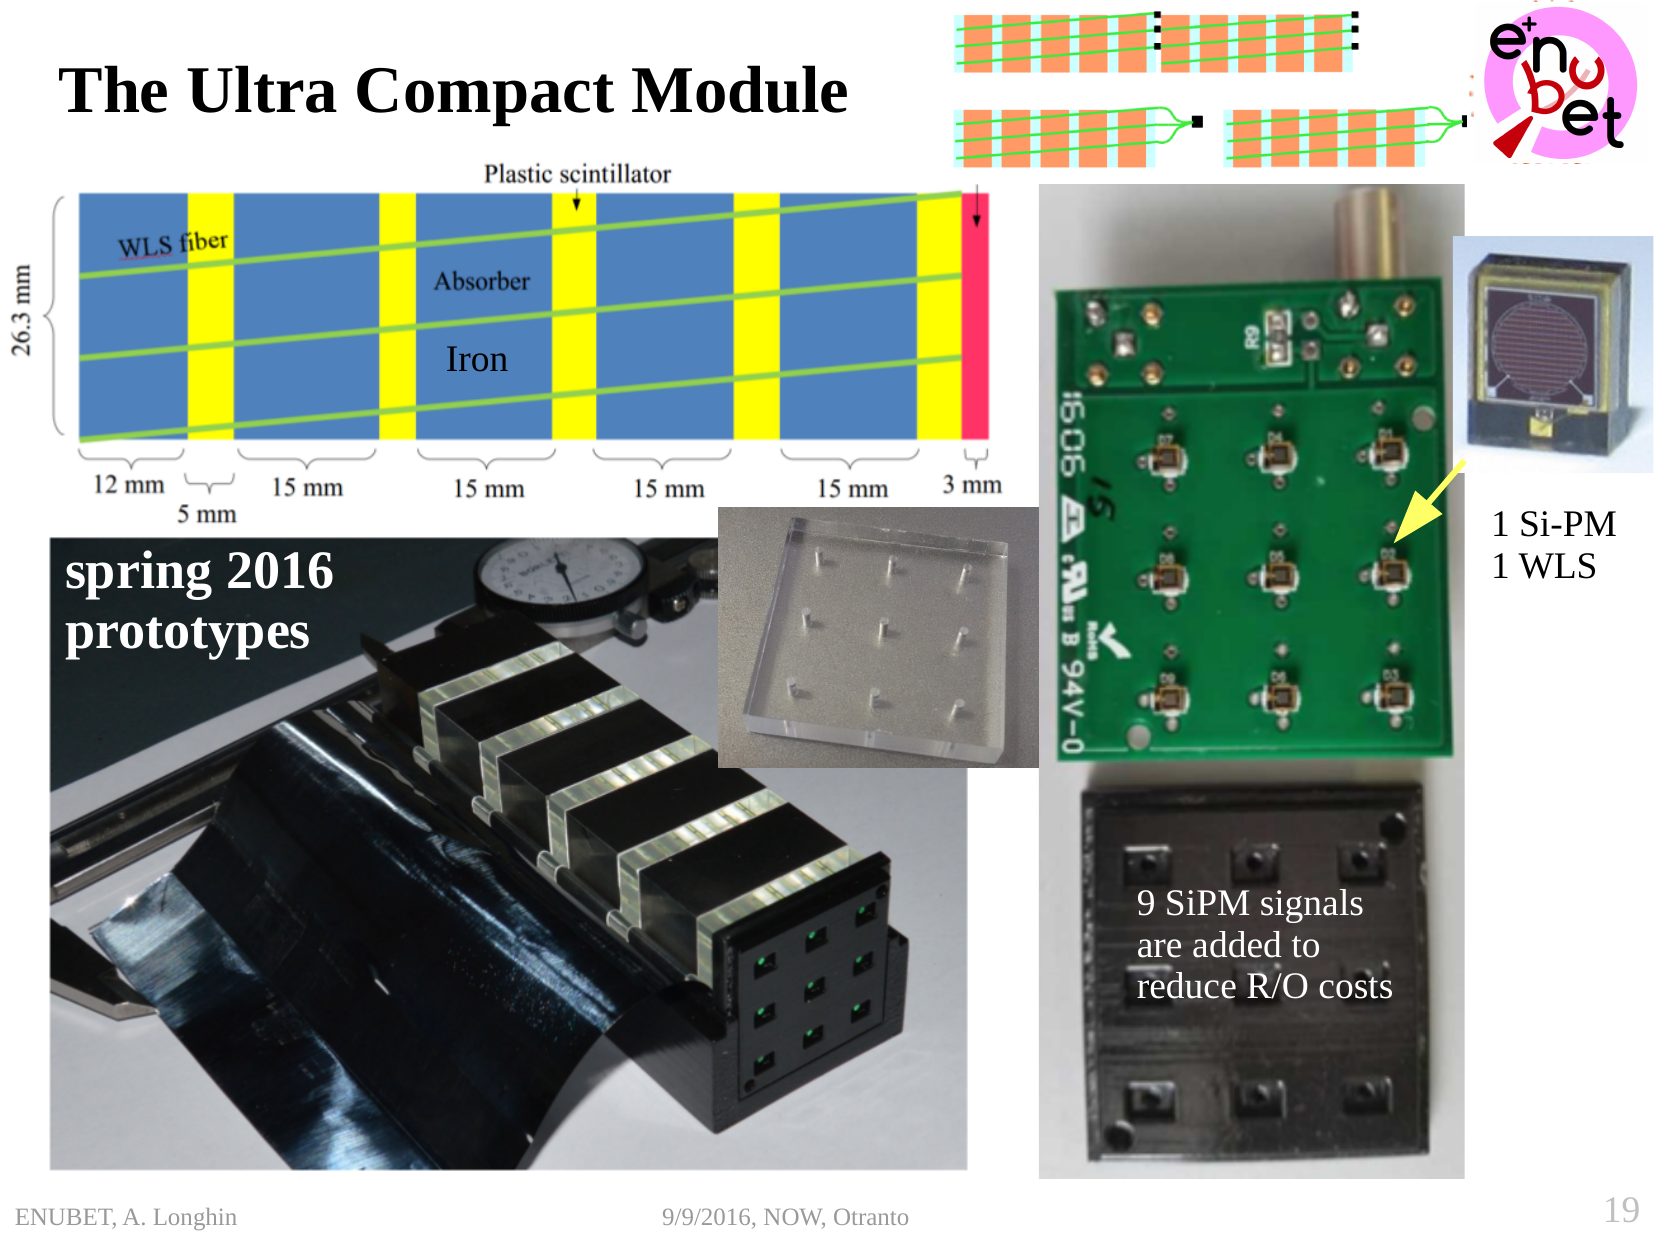

# The Ultra Compact Module
Iron
1 Si-PM
1 WLS
spring 2016
prototypes
9 SiPM signals are added to reduce R/O costs